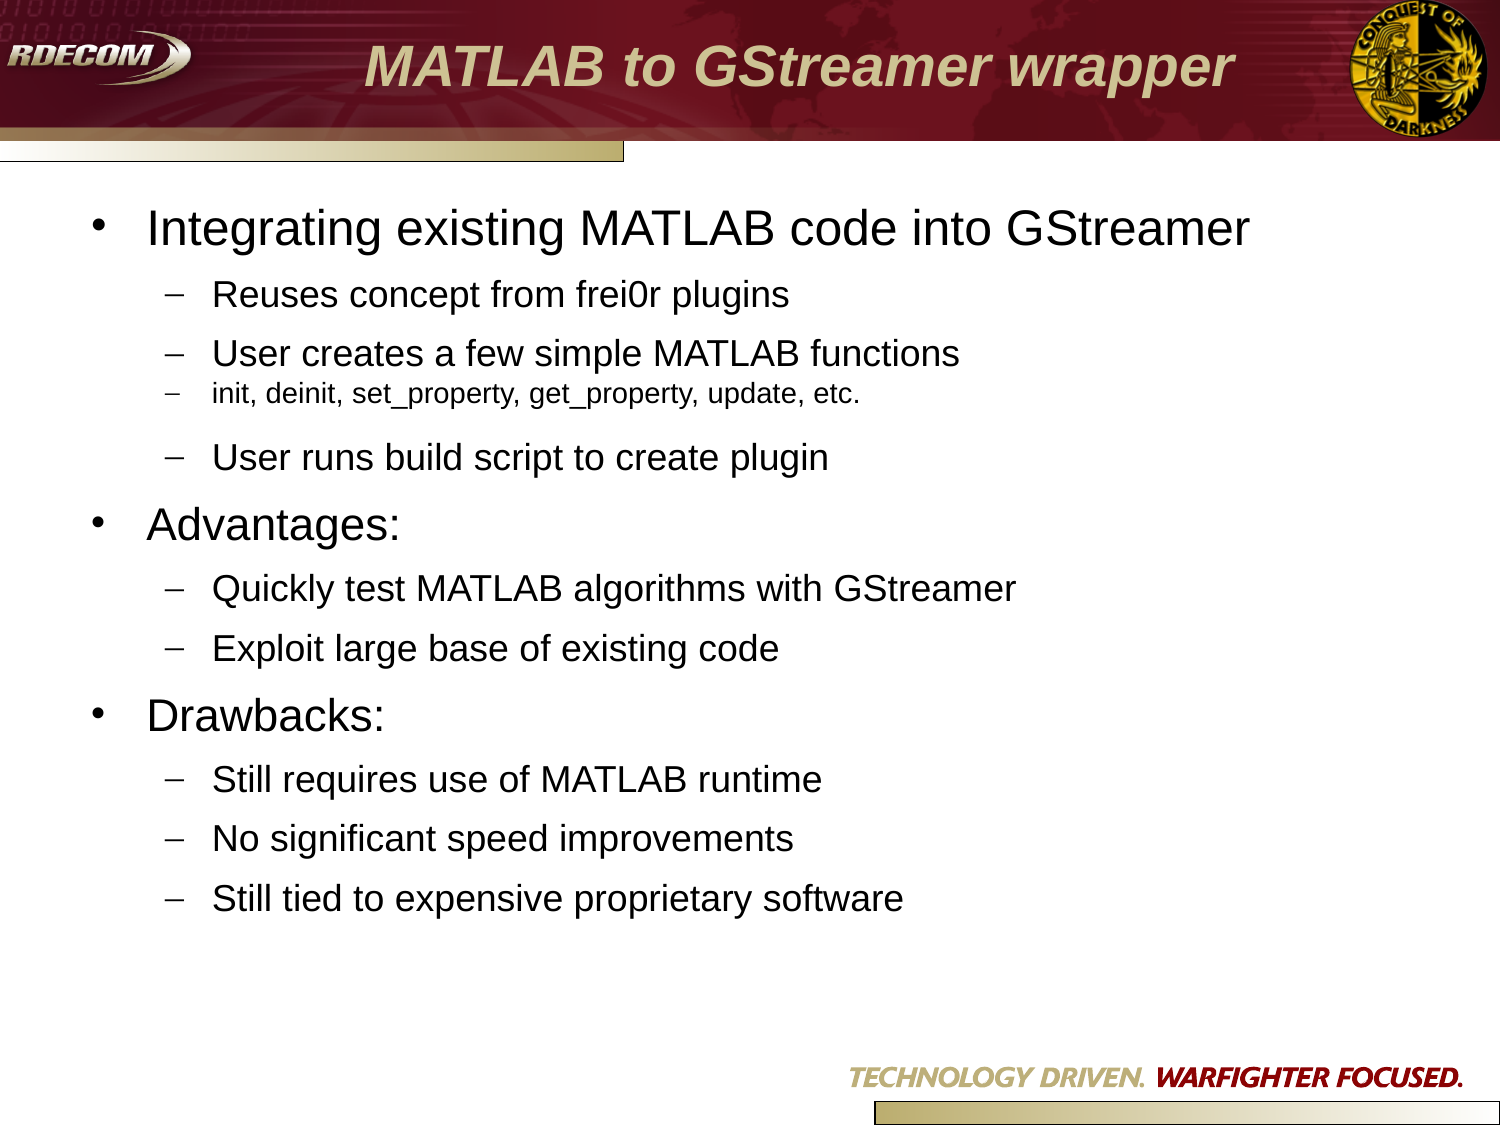

# MATLAB to GStreamer wrapper
Integrating existing MATLAB code into GStreamer
Reuses concept from frei0r plugins
User creates a few simple MATLAB functions
init, deinit, set_property, get_property, update, etc.
User runs build script to create plugin
Advantages:
Quickly test MATLAB algorithms with GStreamer
Exploit large base of existing code
Drawbacks:
Still requires use of MATLAB runtime
No significant speed improvements
Still tied to expensive proprietary software